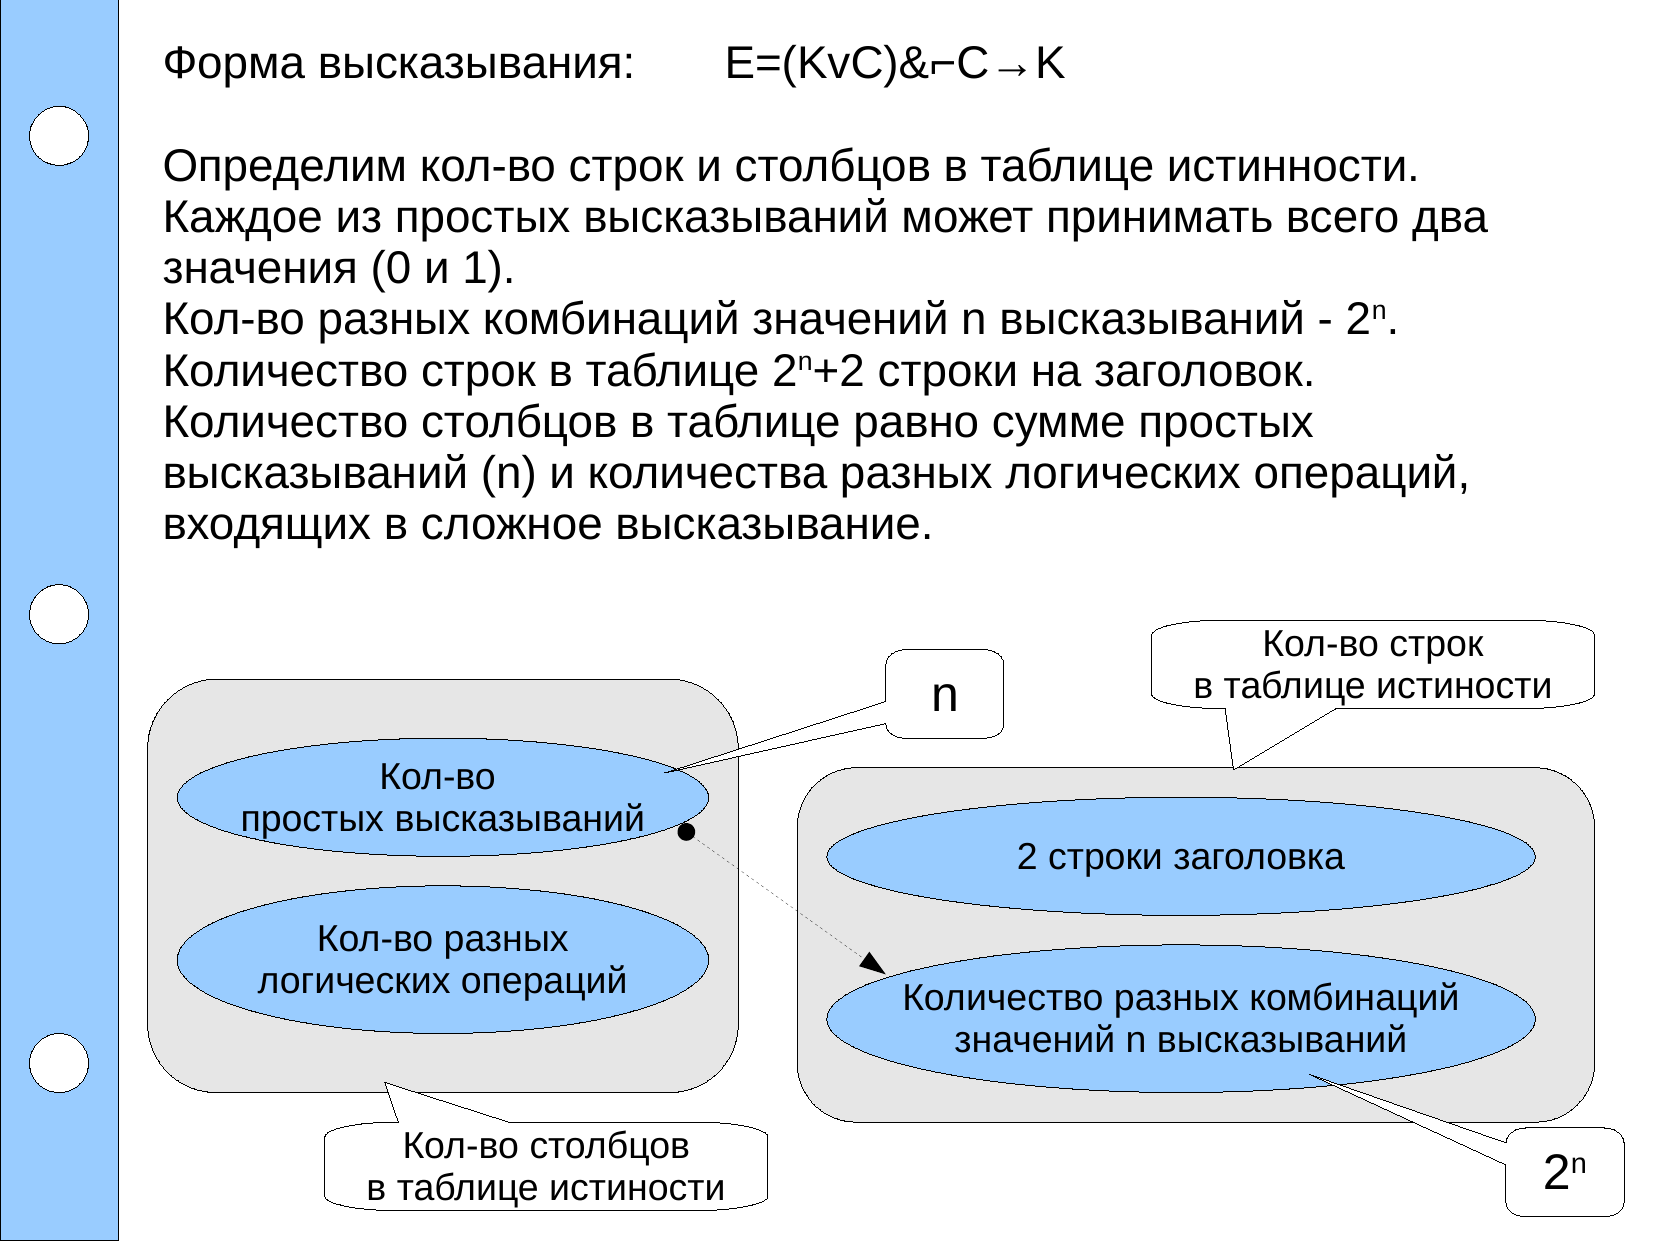

Форма высказывания: E=(KvC)&⌐C→K
Определим кол-во строк и столбцов в таблице истинности.
Каждое из простых высказываний может принимать всего два значения (0 и 1).
Кол-во разных комбинаций значений n высказываний - 2n.
Количество строк в таблице 2n+2 строки на заголовок.
Количество столбцов в таблице равно сумме простых высказываний (n) и количества разных логических операций,
входящих в сложное высказывание.
Кол-во строк
в таблице истиности
n
Кол-во
простых высказываний
2 строки заголовка
Кол-во разных
логических операций
Количество разных комбинаций
значений n высказываний
Кол-во столбцов
в таблице истиности
2n